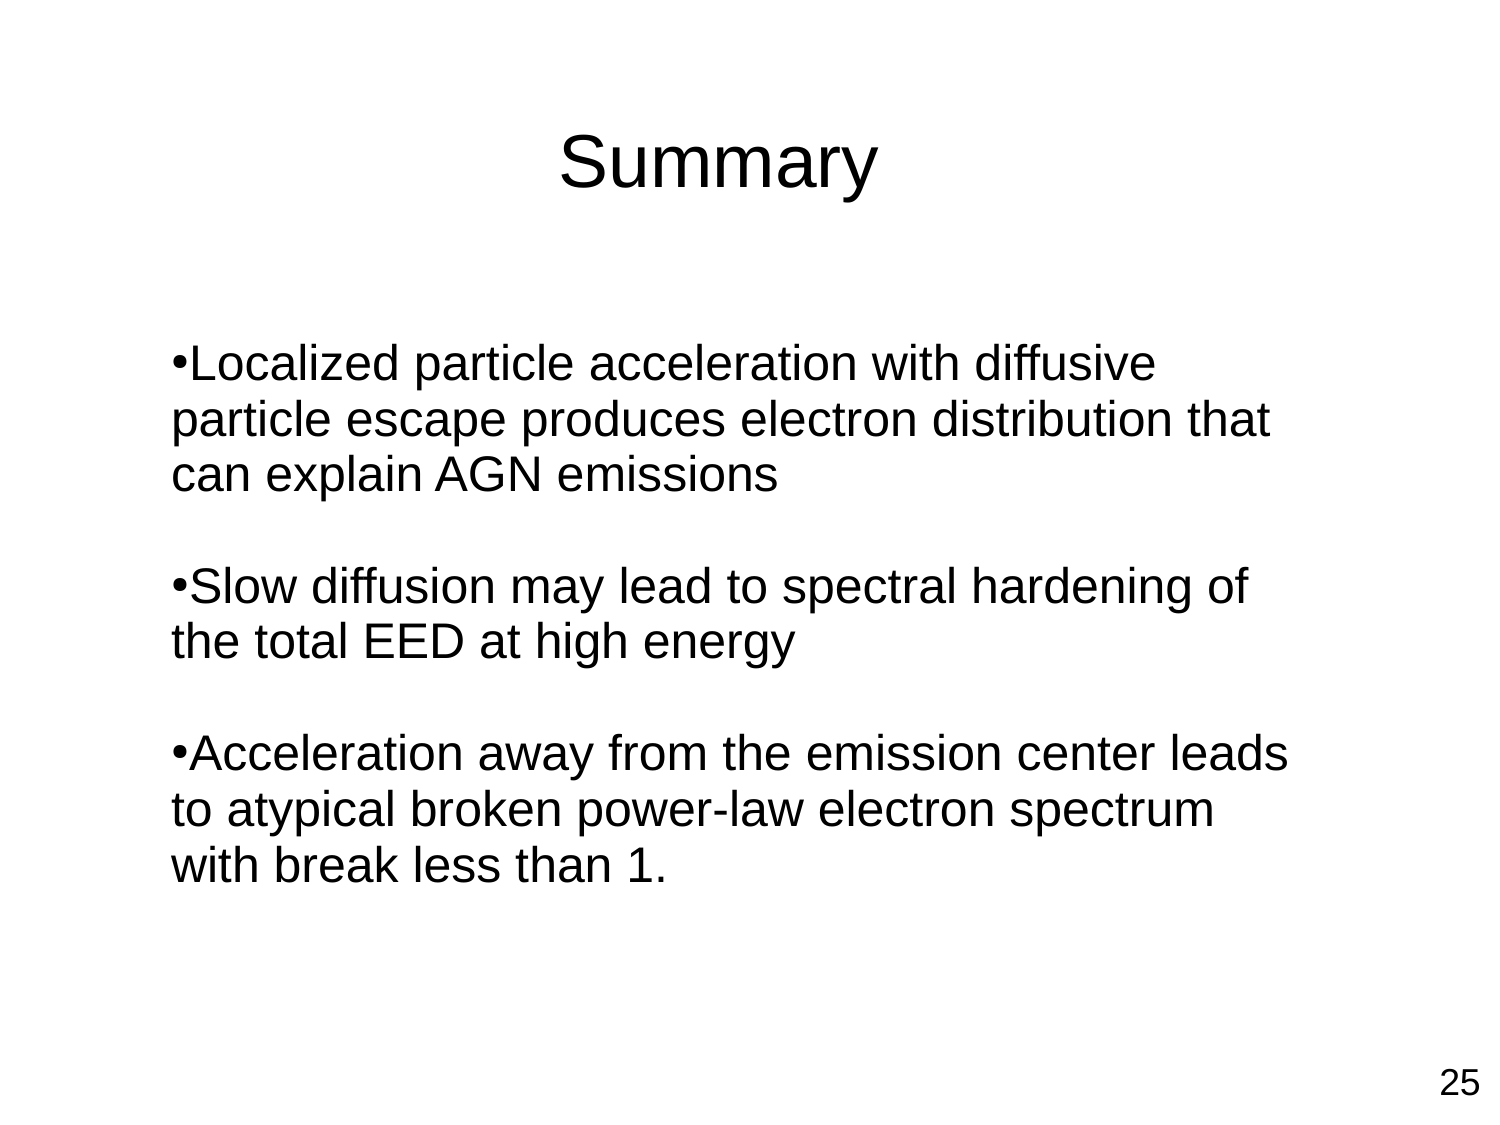

Summary
Localized particle acceleration with diffusive particle escape produces electron distribution that can explain AGN emissions
Slow diffusion may lead to spectral hardening of the total EED at high energy
Acceleration away from the emission center leads to atypical broken power-law electron spectrum with break less than 1.